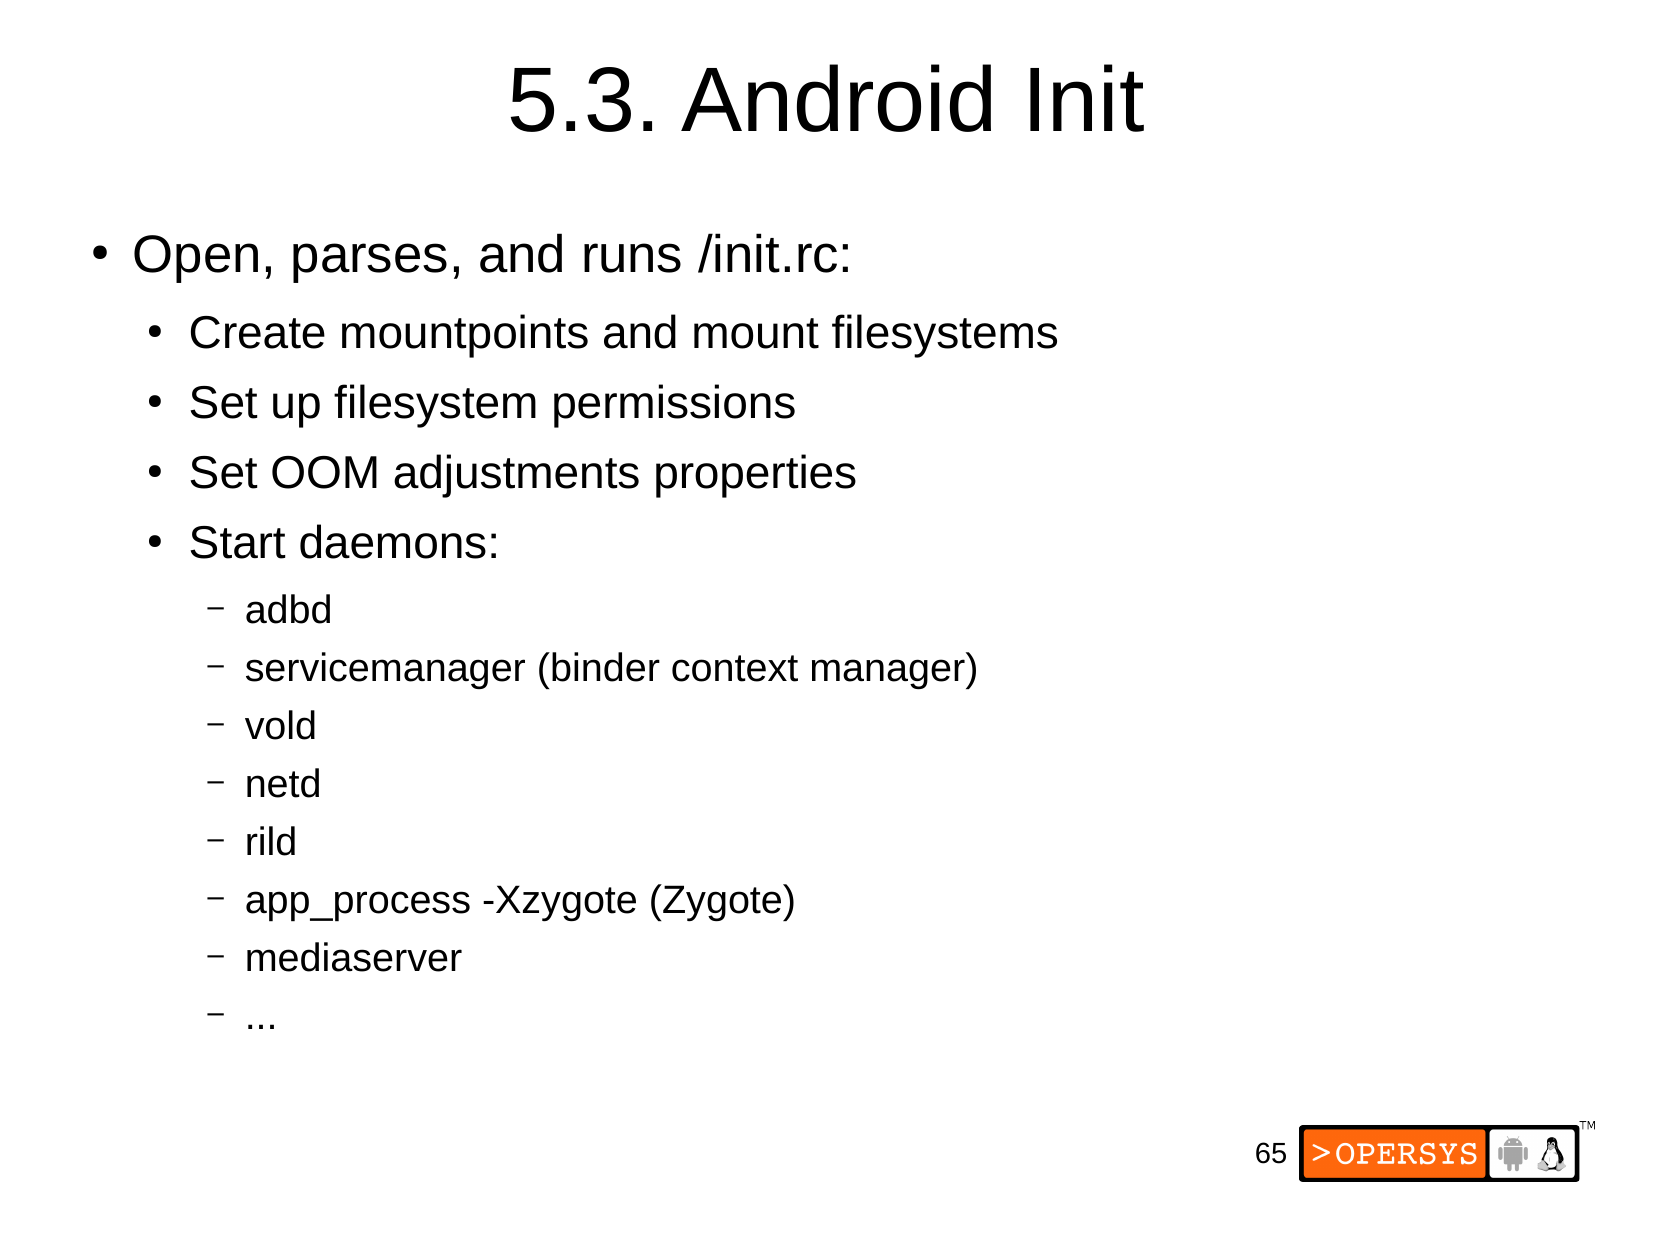

# 5.3. Android Init
Open, parses, and runs /init.rc:
Create mountpoints and mount filesystems
Set up filesystem permissions
Set OOM adjustments properties
Start daemons:
adbd
servicemanager (binder context manager)
vold
netd
rild
app_process -Xzygote (Zygote)
mediaserver
...